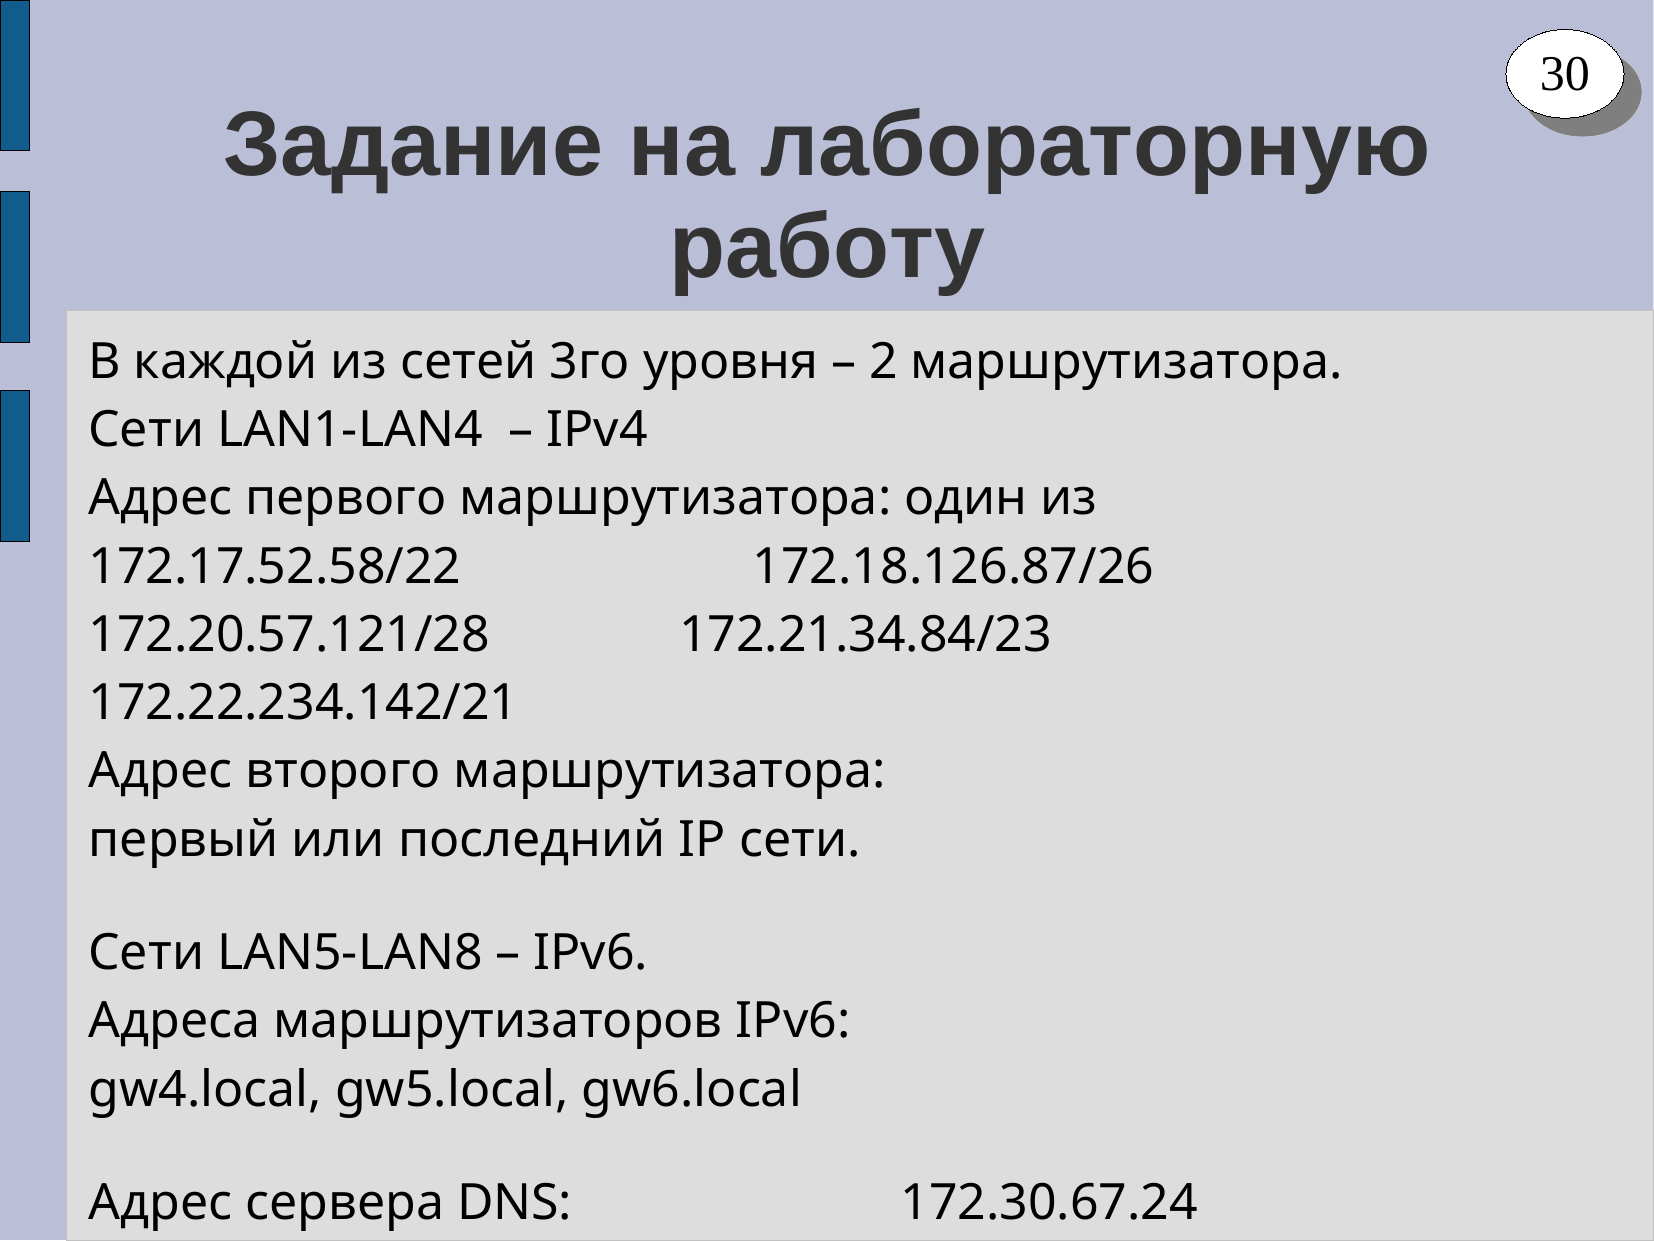

30
# Задание на лабораторную работу
В каждой из сетей 3го уровня – 2 маршрутизатора.
Сети LAN1-LAN4 – IPv4
Адрес первого маршрутизатора: один из
172.17.52.58/22				172.18.126.87/26
172.20.57.121/28			172.21.34.84/23
172.22.234.142/21
Адрес второго маршрутизатора:
первый или последний IP сети.
Сети LAN5-LAN8 – IPv6.
Адреса маршрутизаторов IPv6:
gw4.local, gw5.local, gw6.local
Адрес сервера DNS: 					172.30.67.24
Адрес внутреннего веб-сервера:	www.local